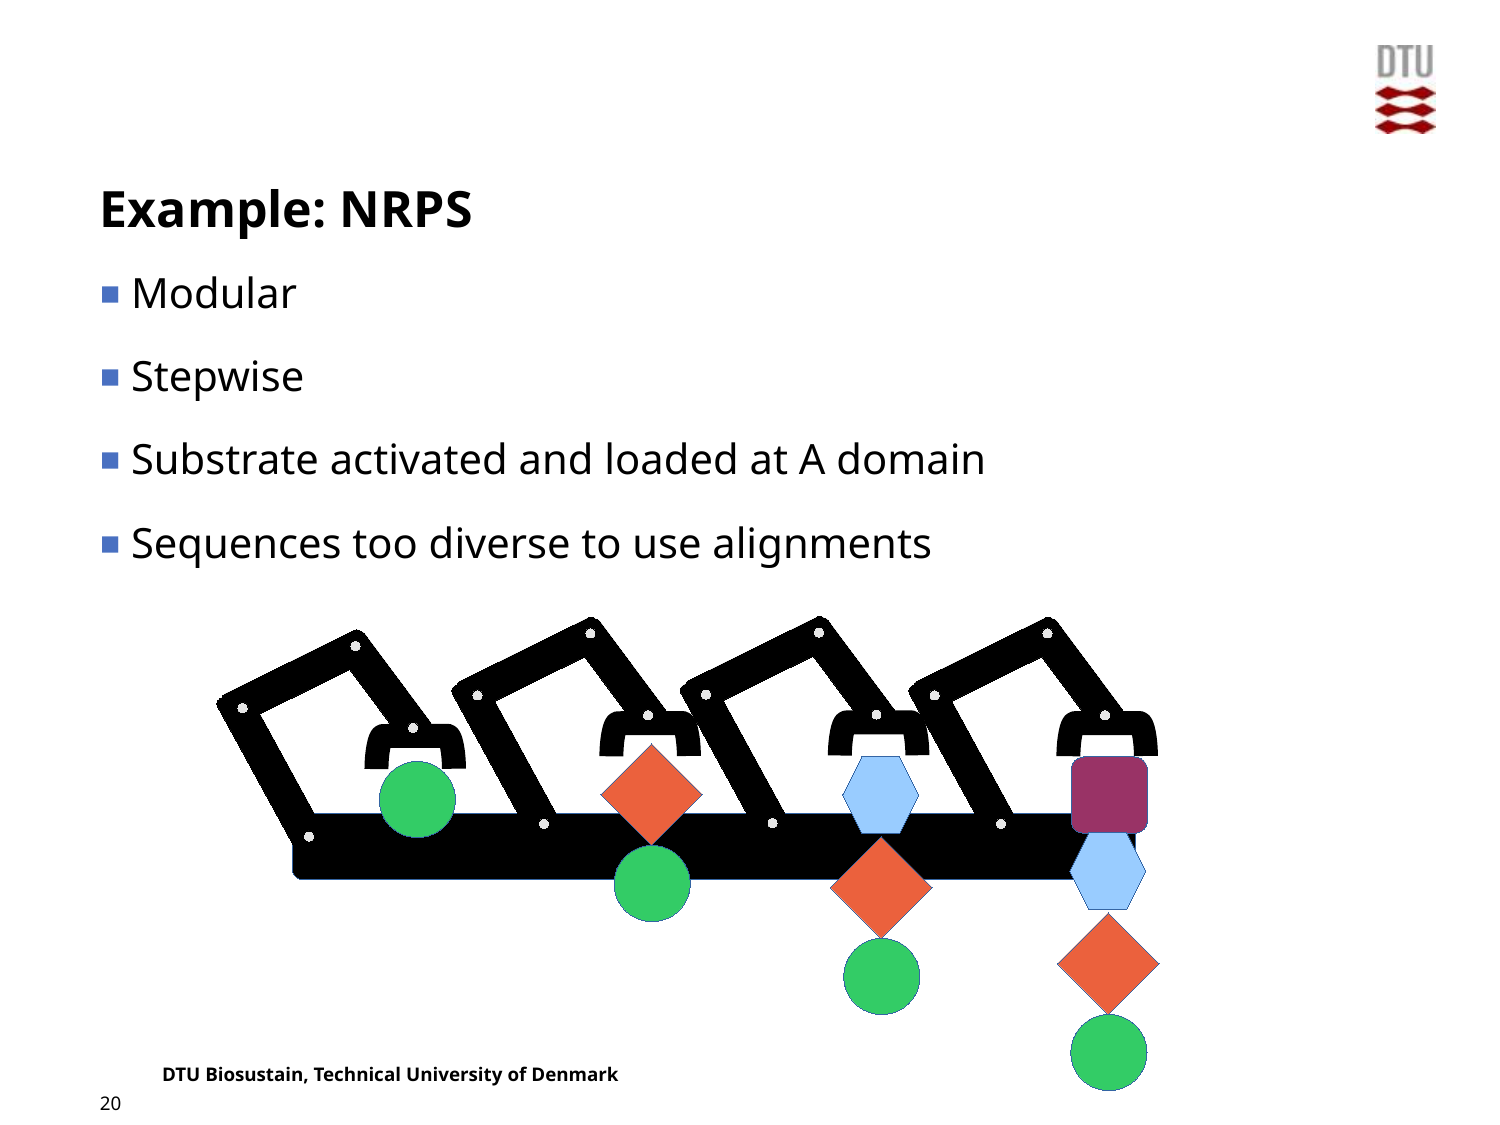

# Example: NRPS
Modular
Stepwise
Substrate activated and loaded at A domain
Sequences too diverse to use alignments